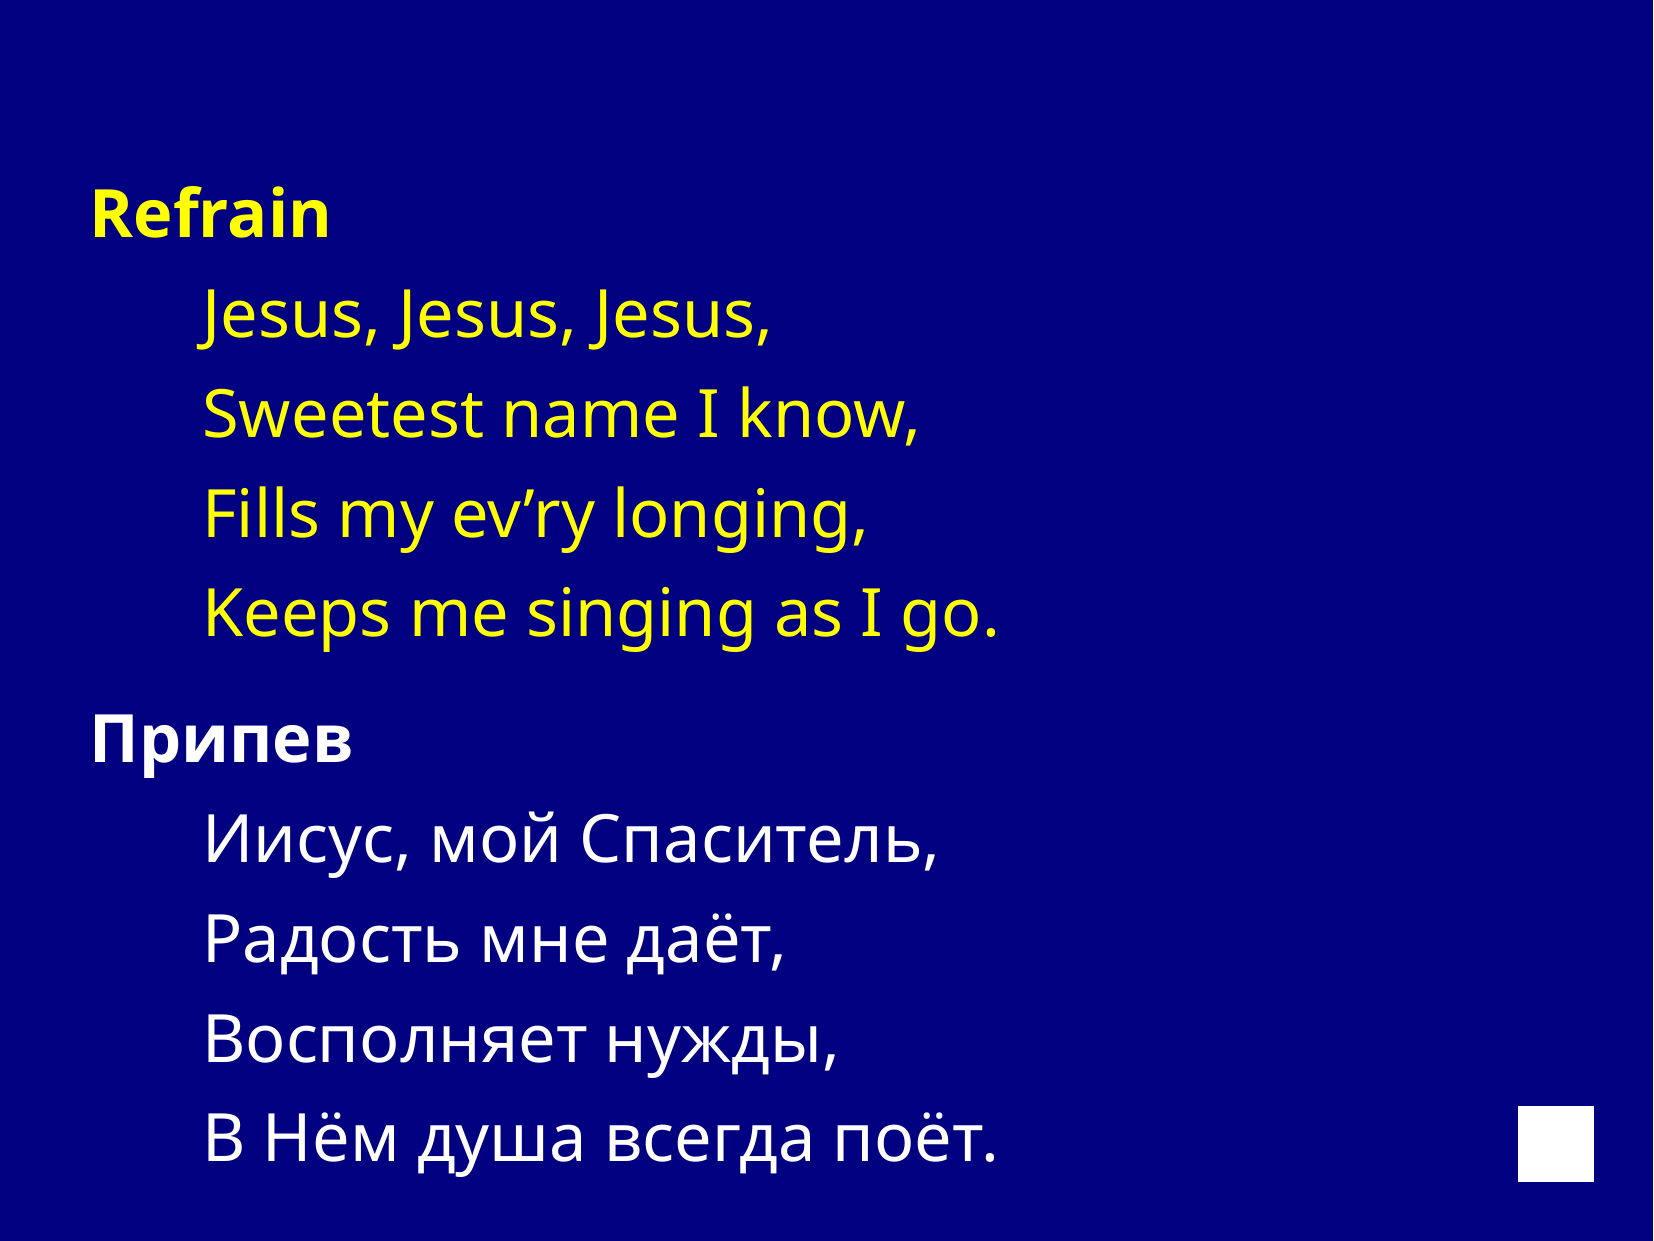

Refrain
	Jesus, Jesus, Jesus,
	Sweetest name I know,
	Fills my ev’ry longing,
	Keeps me singing as I go.
Припев
	Иисус, мой Спаситель,
	Радость мне даёт,
	Восполняет нужды,
	В Нём душа всегда поёт.